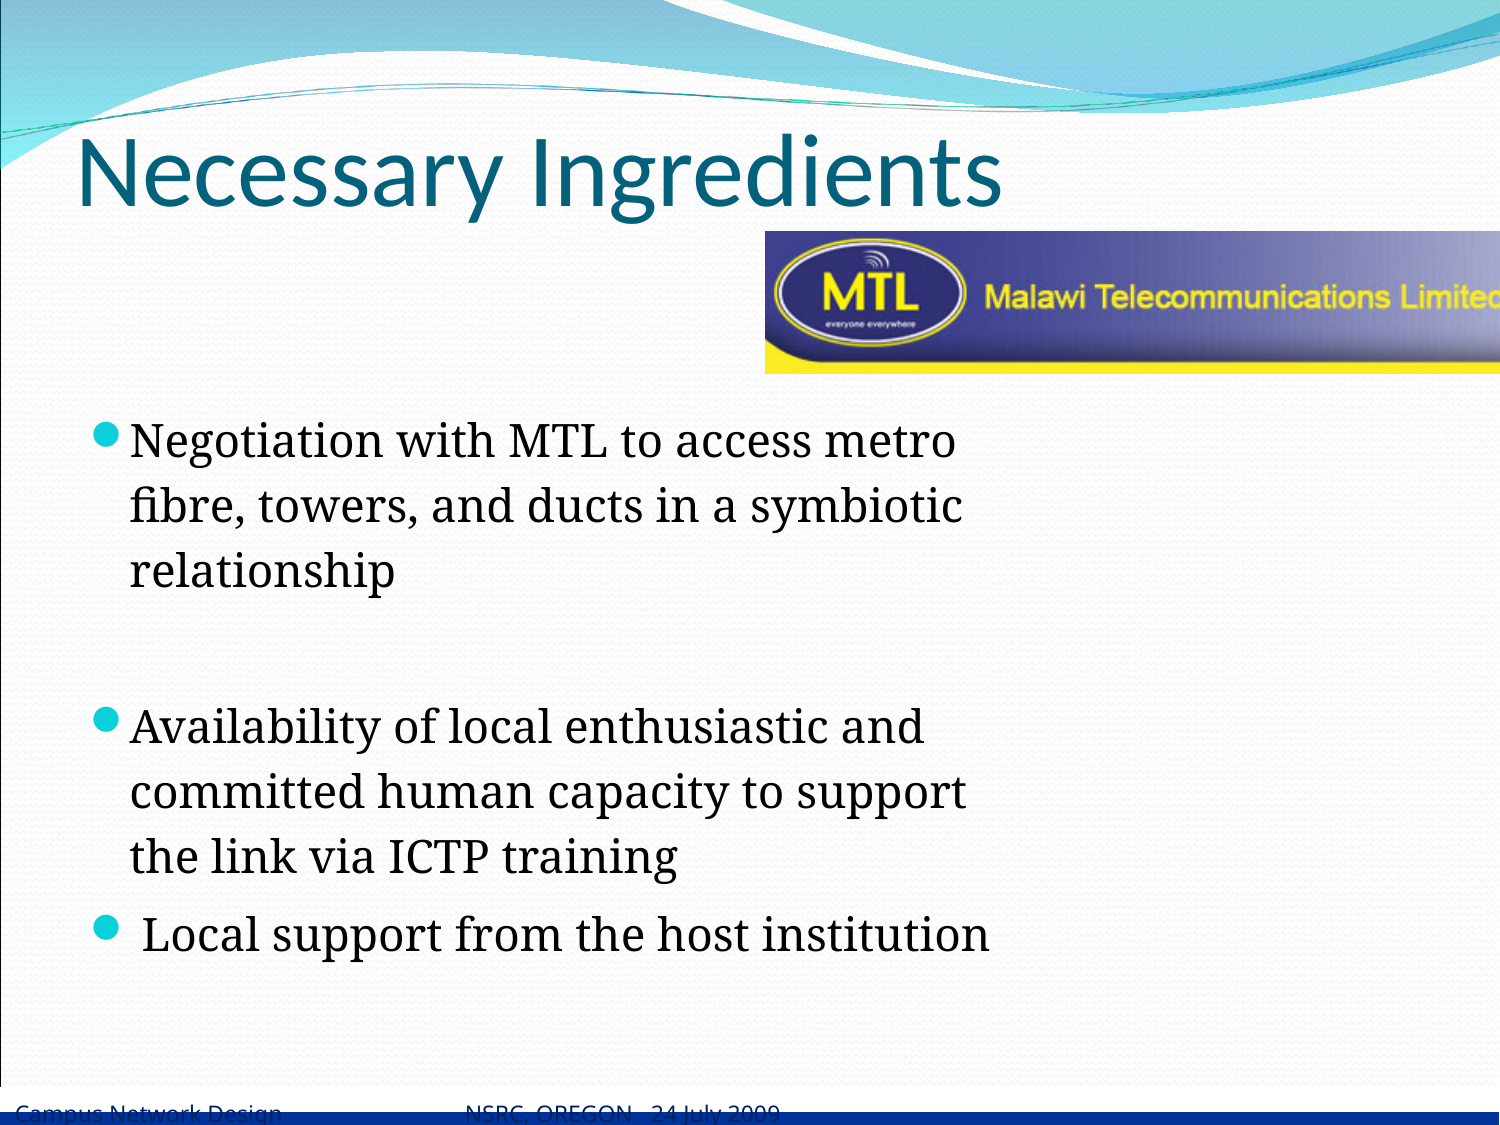

# Necessary Ingredients
Negotiation with MTL to access metro fibre, towers, and ducts in a symbiotic relationship
Availability of local enthusiastic and committed human capacity to support the link via ICTP training
 Local support from the host institution